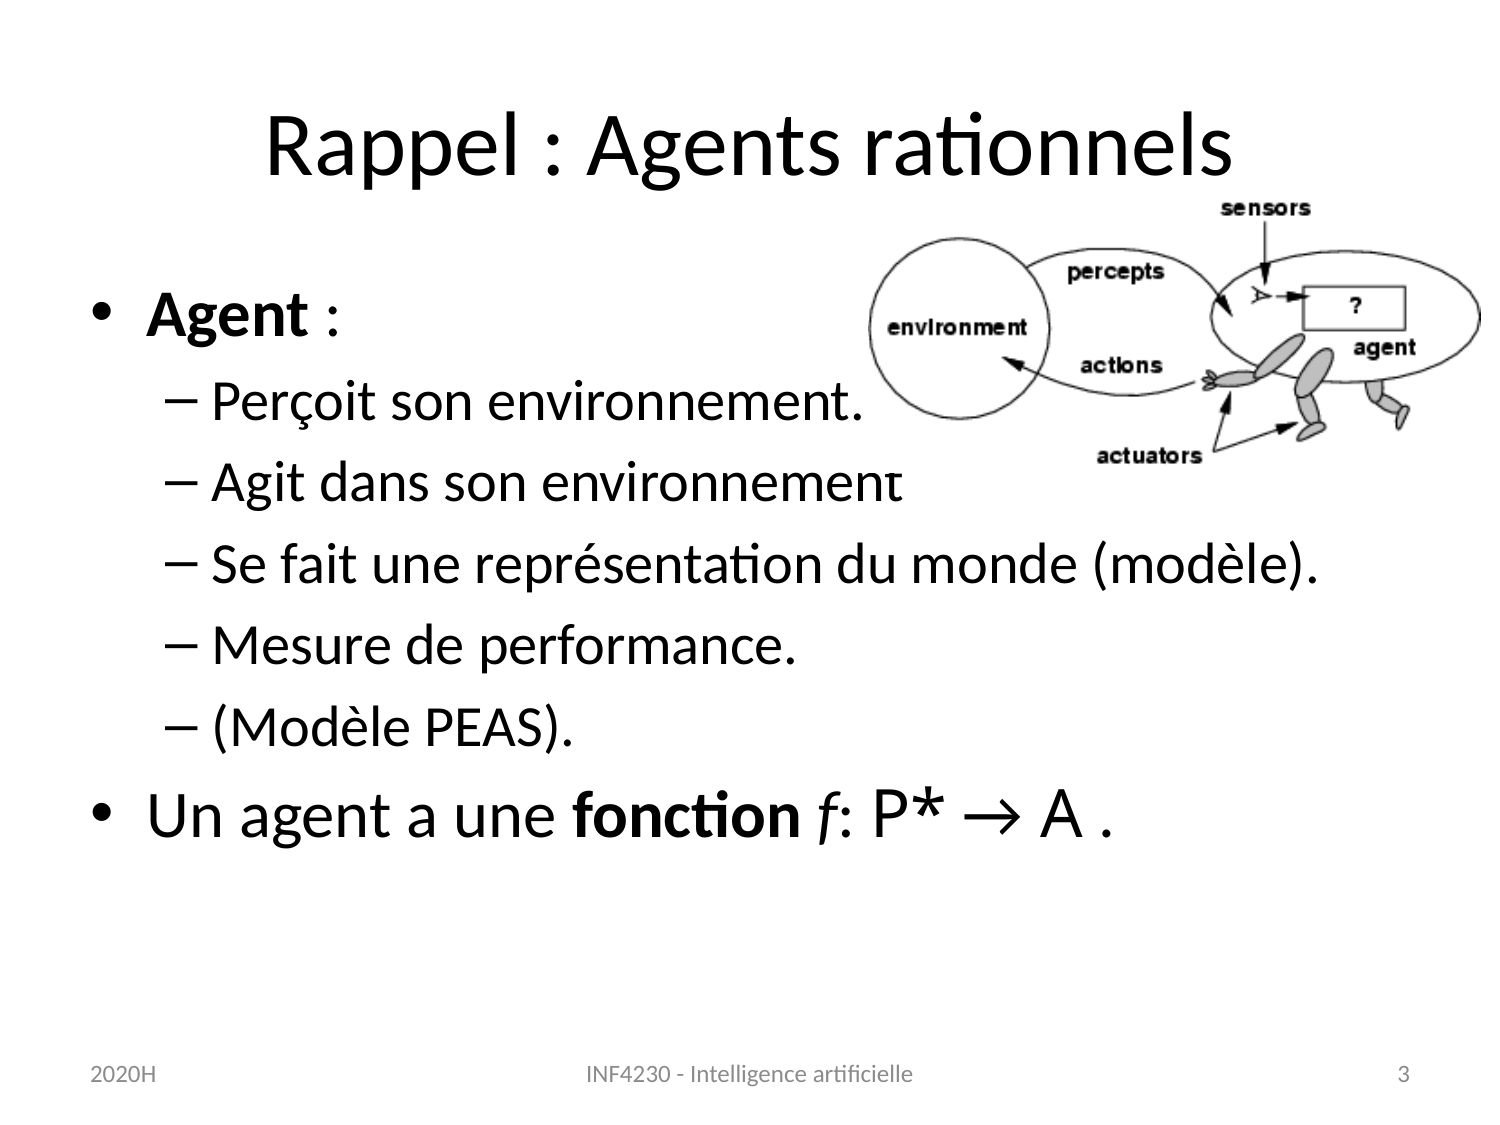

# Rappel : Agents rationnels
Agent :
Perçoit son environnement.
Agit dans son environnement
Se fait une représentation du monde (modèle).
Mesure de performance.
(Modèle PEAS).
Un agent a une fonction f: P* → A .
2020H
INF4230 - Intelligence artificielle